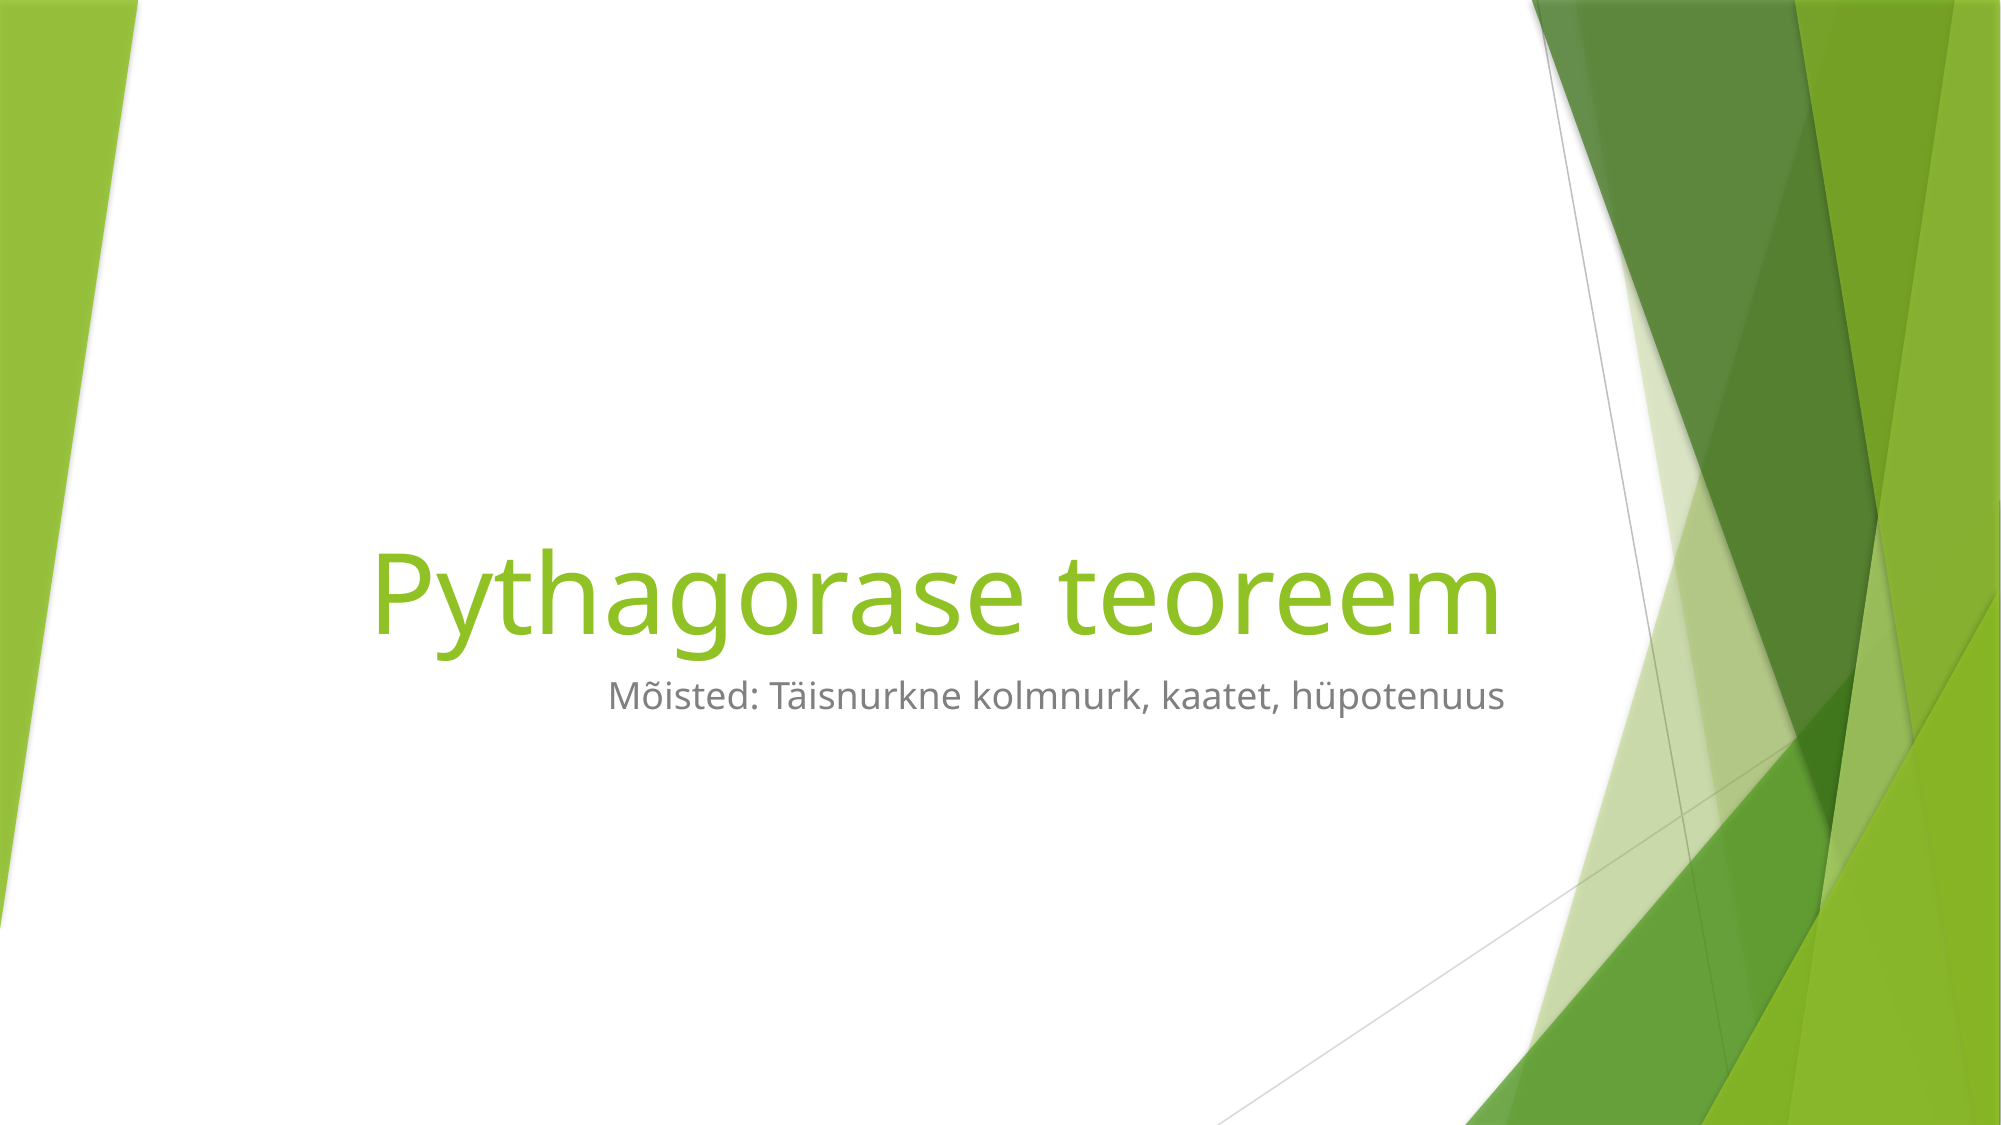

# Pythagorase teoreem
Mõisted: Täisnurkne kolmnurk, kaatet, hüpotenuus